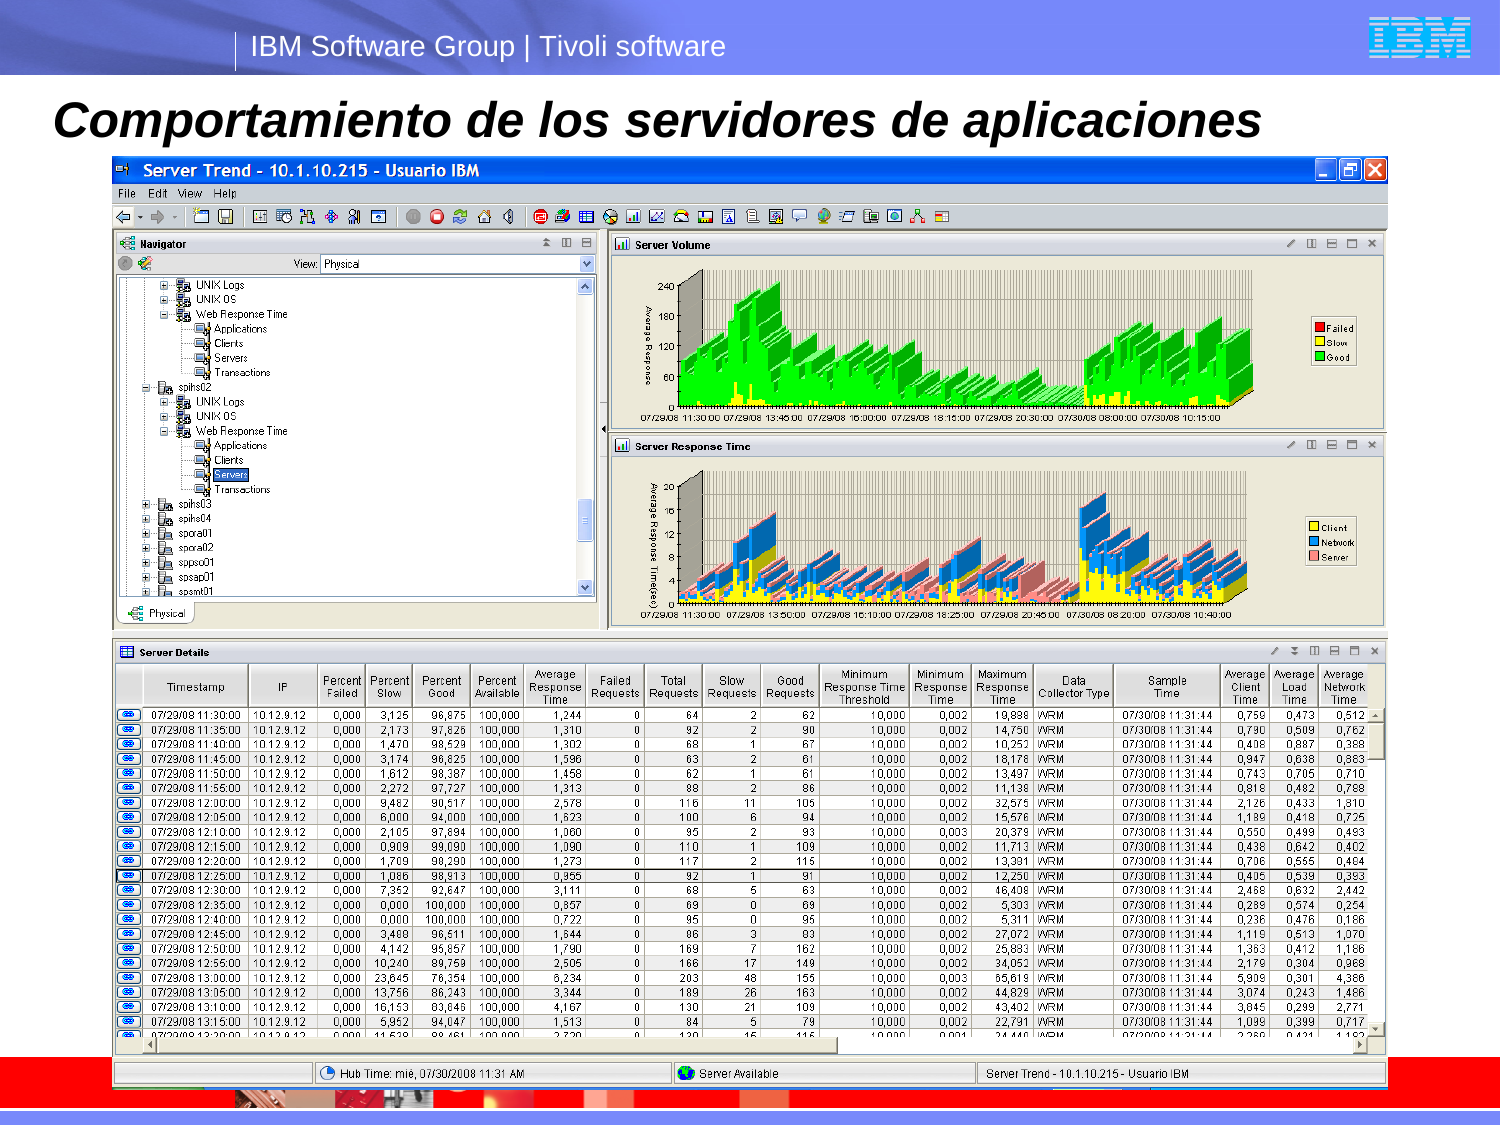

# Comportamiento de los servidores de aplicaciones